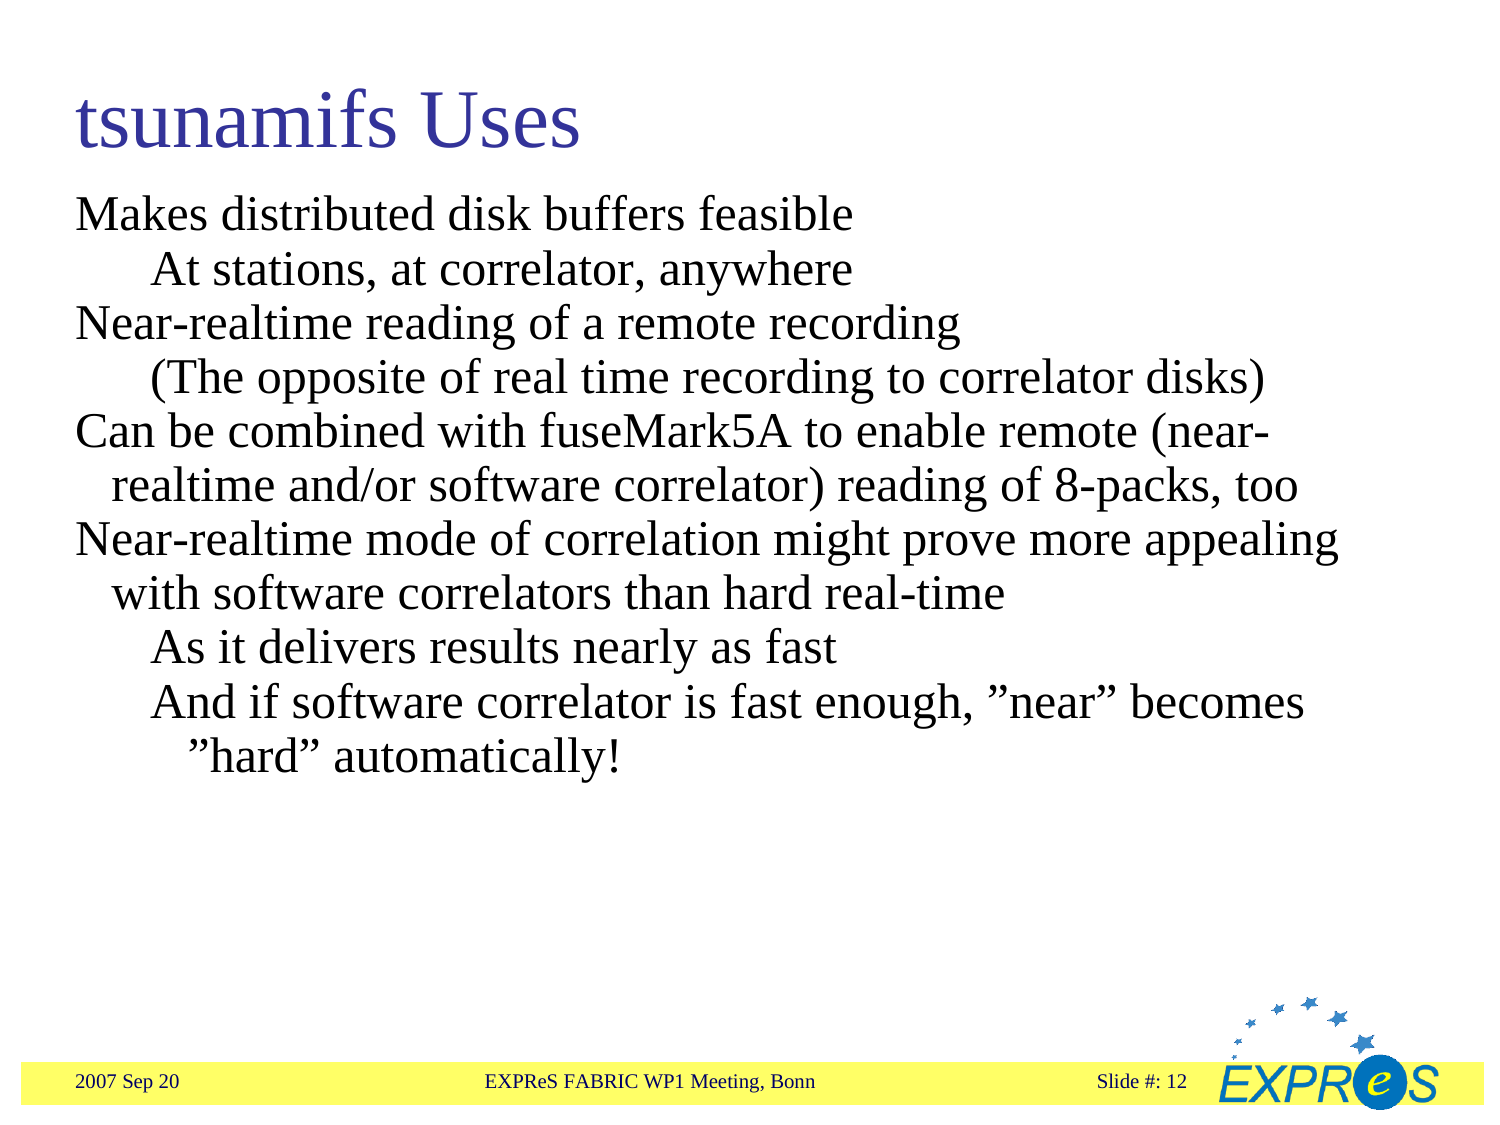

# tsunamifs Uses
Makes distributed disk buffers feasible
At stations, at correlator, anywhere
Near-realtime reading of a remote recording
(The opposite of real time recording to correlator disks)
Can be combined with fuseMark5A to enable remote (near-realtime and/or software correlator) reading of 8-packs, too
Near-realtime mode of correlation might prove more appealing with software correlators than hard real-time
As it delivers results nearly as fast
And if software correlator is fast enough, ”near” becomes ”hard” automatically!